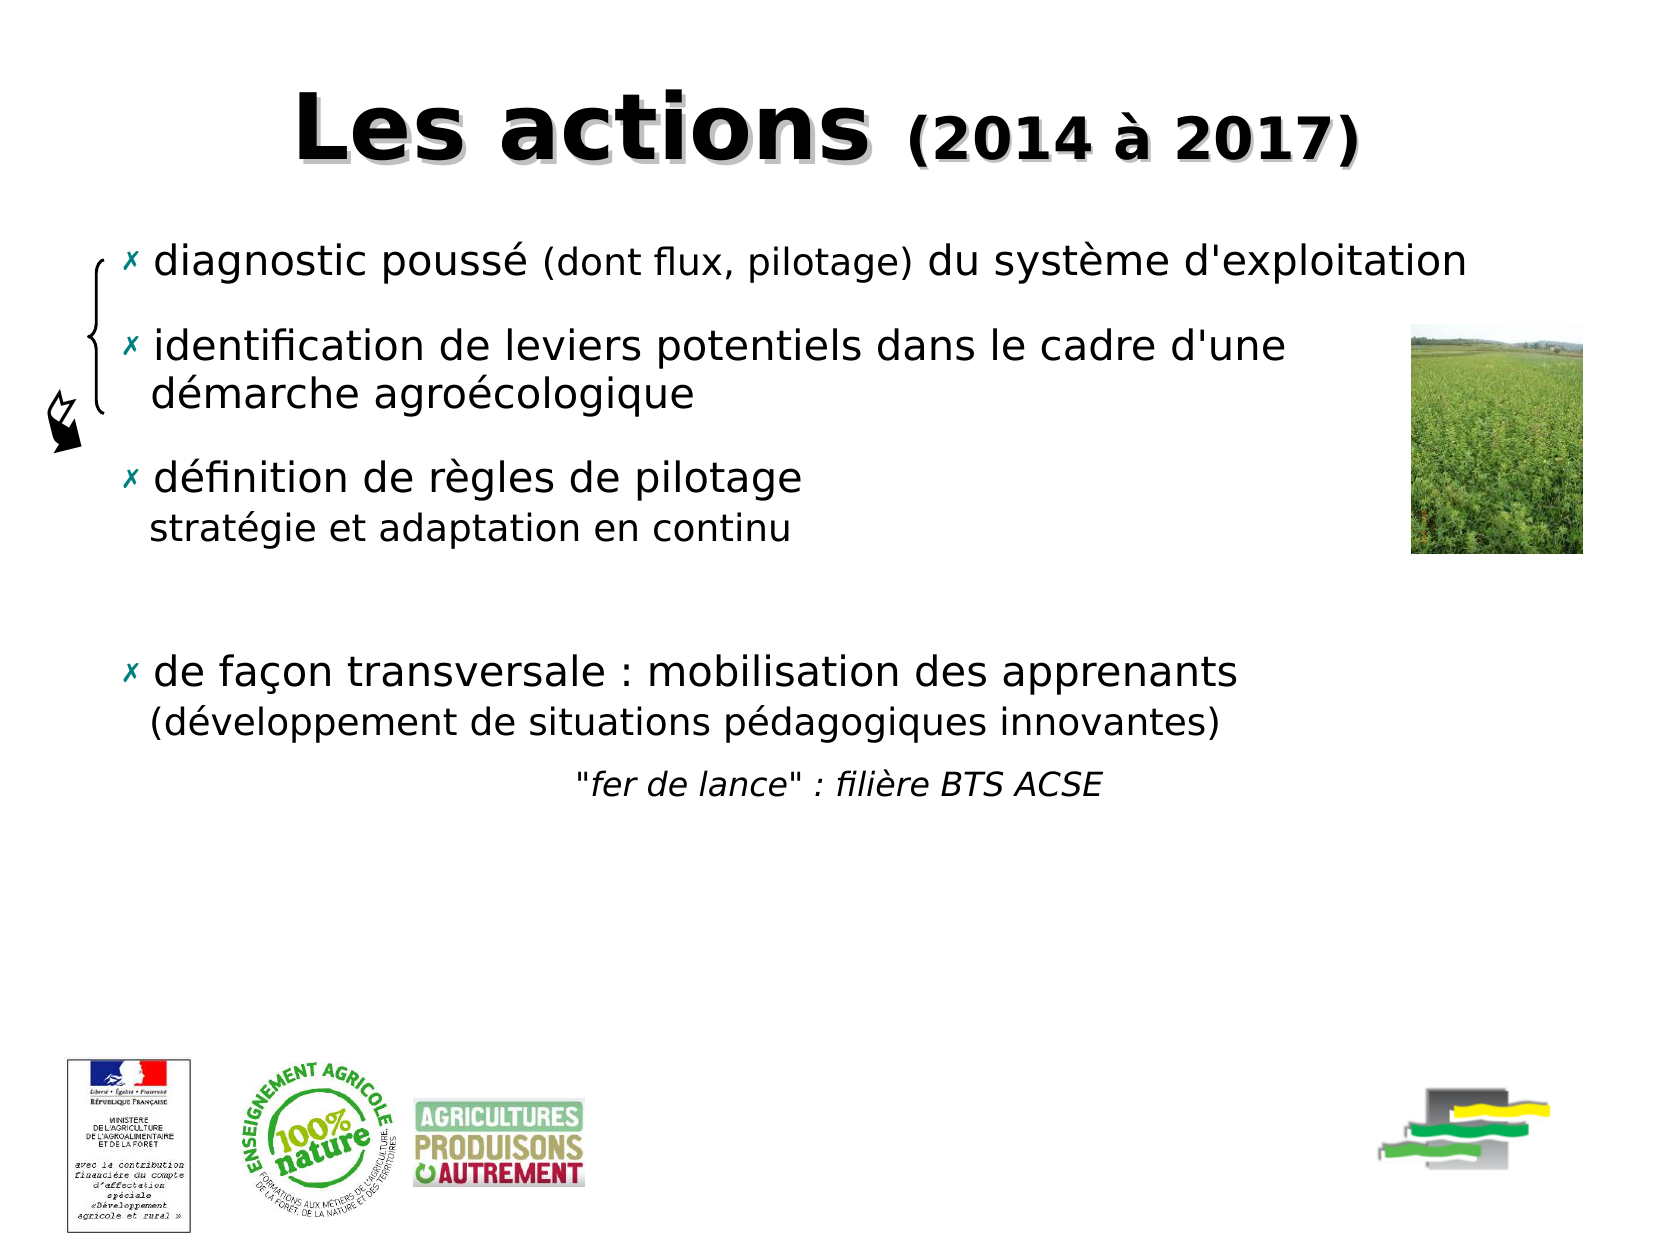

# Les actions (2014 à 2017)
 diagnostic poussé (dont flux, pilotage) du système d'exploitation
 identification de leviers potentiels dans le cadre d'une
 démarche agroécologique
 définition de règles de pilotage
 stratégie et adaptation en continu
 de façon transversale : mobilisation des apprenants
 (développement de situations pédagogiques innovantes)
"fer de lance" : filière BTS ACSE
